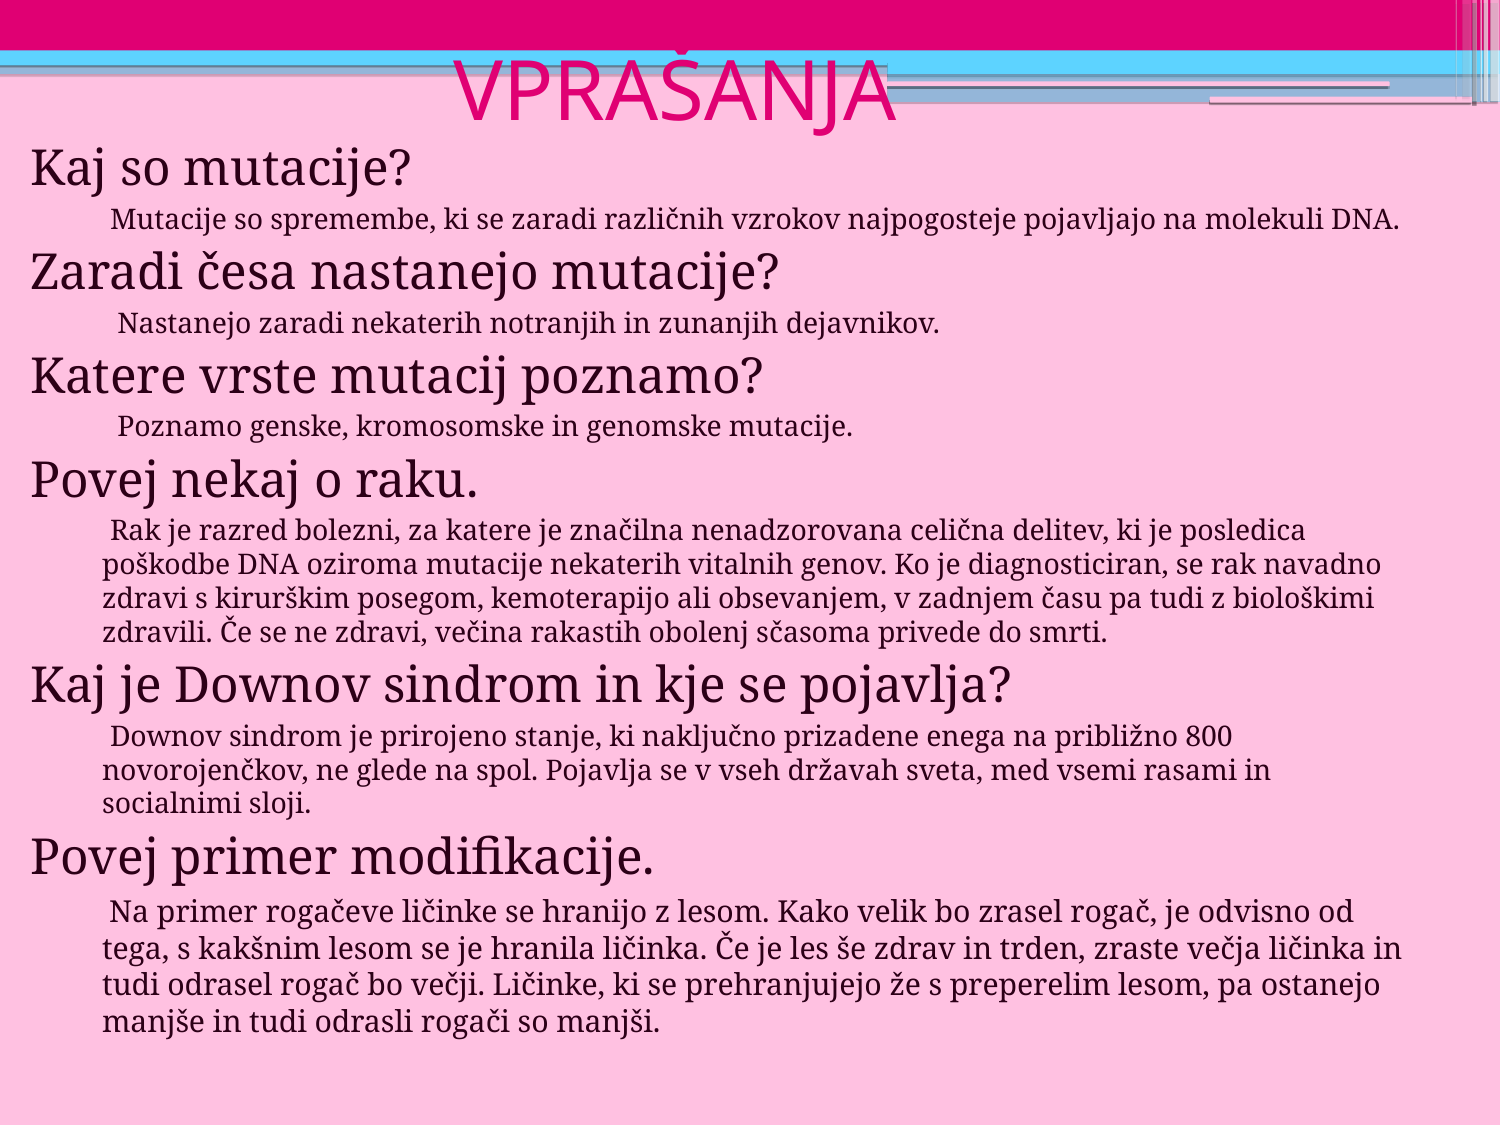

# VPRAŠANJA
Kaj so mutacije?
 Mutacije so spremembe, ki se zaradi različnih vzrokov najpogosteje pojavljajo na molekuli DNA.
Zaradi česa nastanejo mutacije?
 Nastanejo zaradi nekaterih notranjih in zunanjih dejavnikov.
Katere vrste mutacij poznamo?
 Poznamo genske, kromosomske in genomske mutacije.
Povej nekaj o raku.
 Rak je razred bolezni, za katere je značilna nenadzorovana celična delitev, ki je posledica poškodbe DNA oziroma mutacije nekaterih vitalnih genov. Ko je diagnosticiran, se rak navadno zdravi s kirurškim posegom, kemoterapijo ali obsevanjem, v zadnjem času pa tudi z biološkimi zdravili. Če se ne zdravi, večina rakastih obolenj sčasoma privede do smrti.
Kaj je Downov sindrom in kje se pojavlja?
 Downov sindrom je prirojeno stanje, ki naključno prizadene enega na približno 800 novorojenčkov, ne glede na spol. Pojavlja se v vseh državah sveta, med vsemi rasami in socialnimi sloji.
Povej primer modifikacije.
 Na primer rogačeve ličinke se hranijo z lesom. Kako velik bo zrasel rogač, je odvisno od tega, s kakšnim lesom se je hranila ličinka. Če je les še zdrav in trden, zraste večja ličinka in tudi odrasel rogač bo večji. Ličinke, ki se prehranjujejo že s preperelim lesom, pa ostanejo manjše in tudi odrasli rogači so manjši.